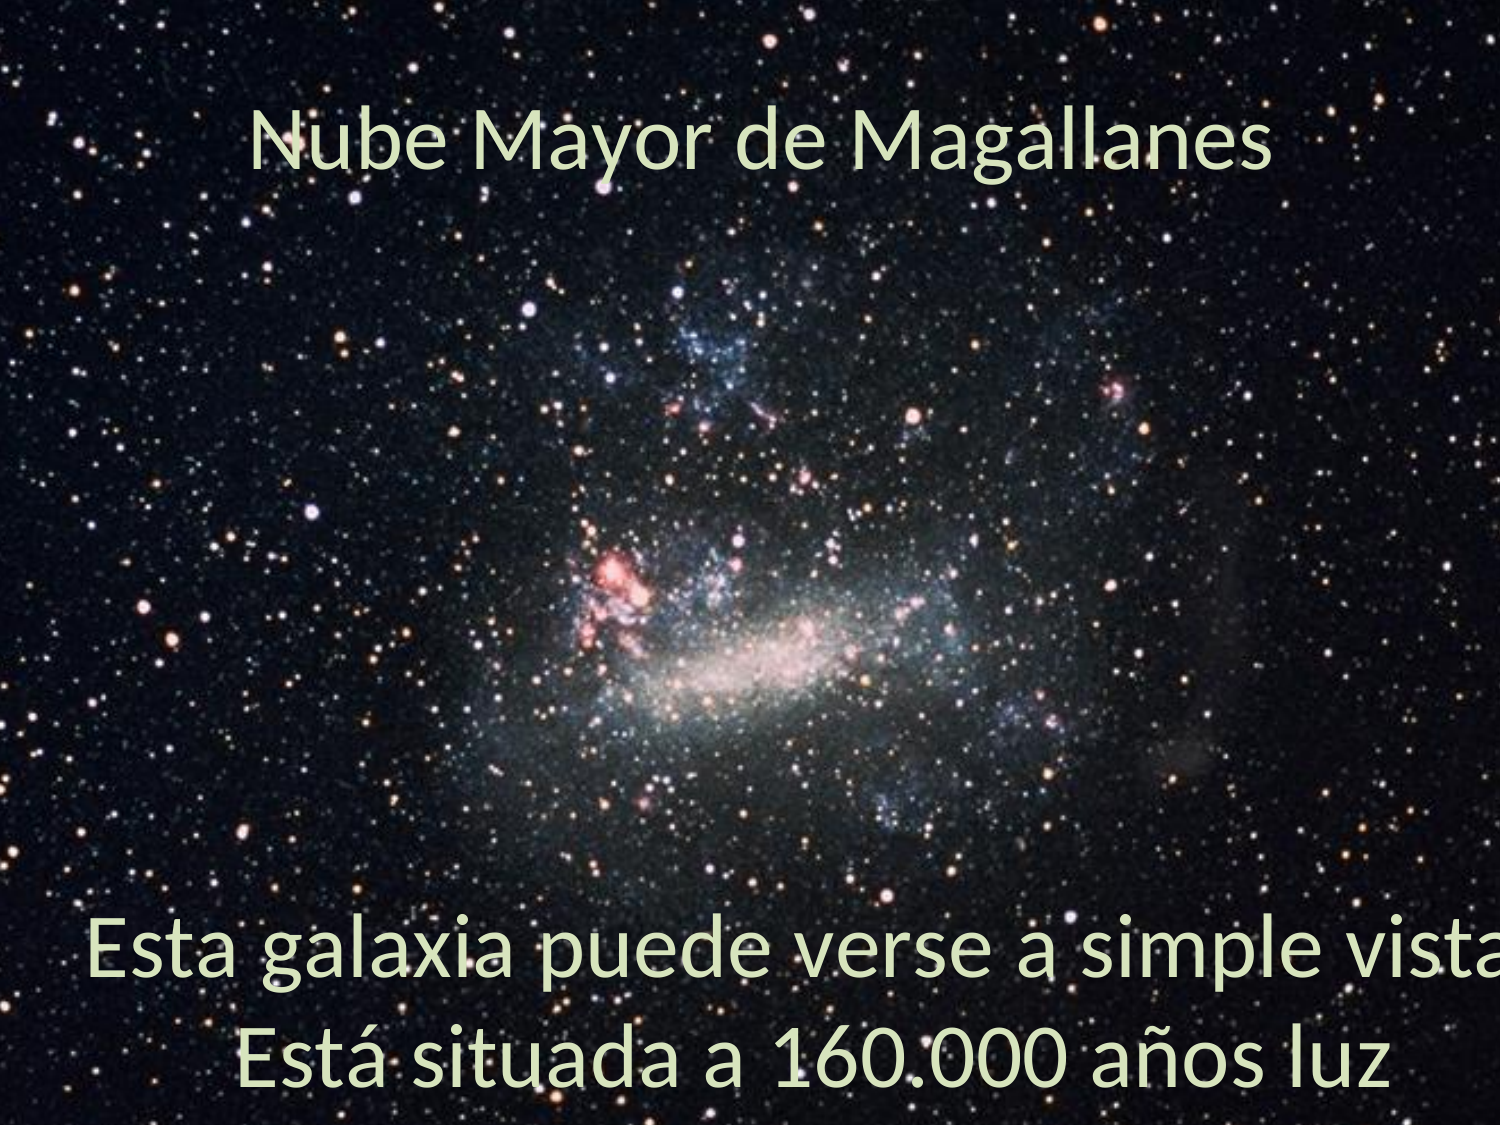

Nube Mayor de Magallanes
# Esta galaxia puede verse a simple vista. Está situada a 160.000 años luz